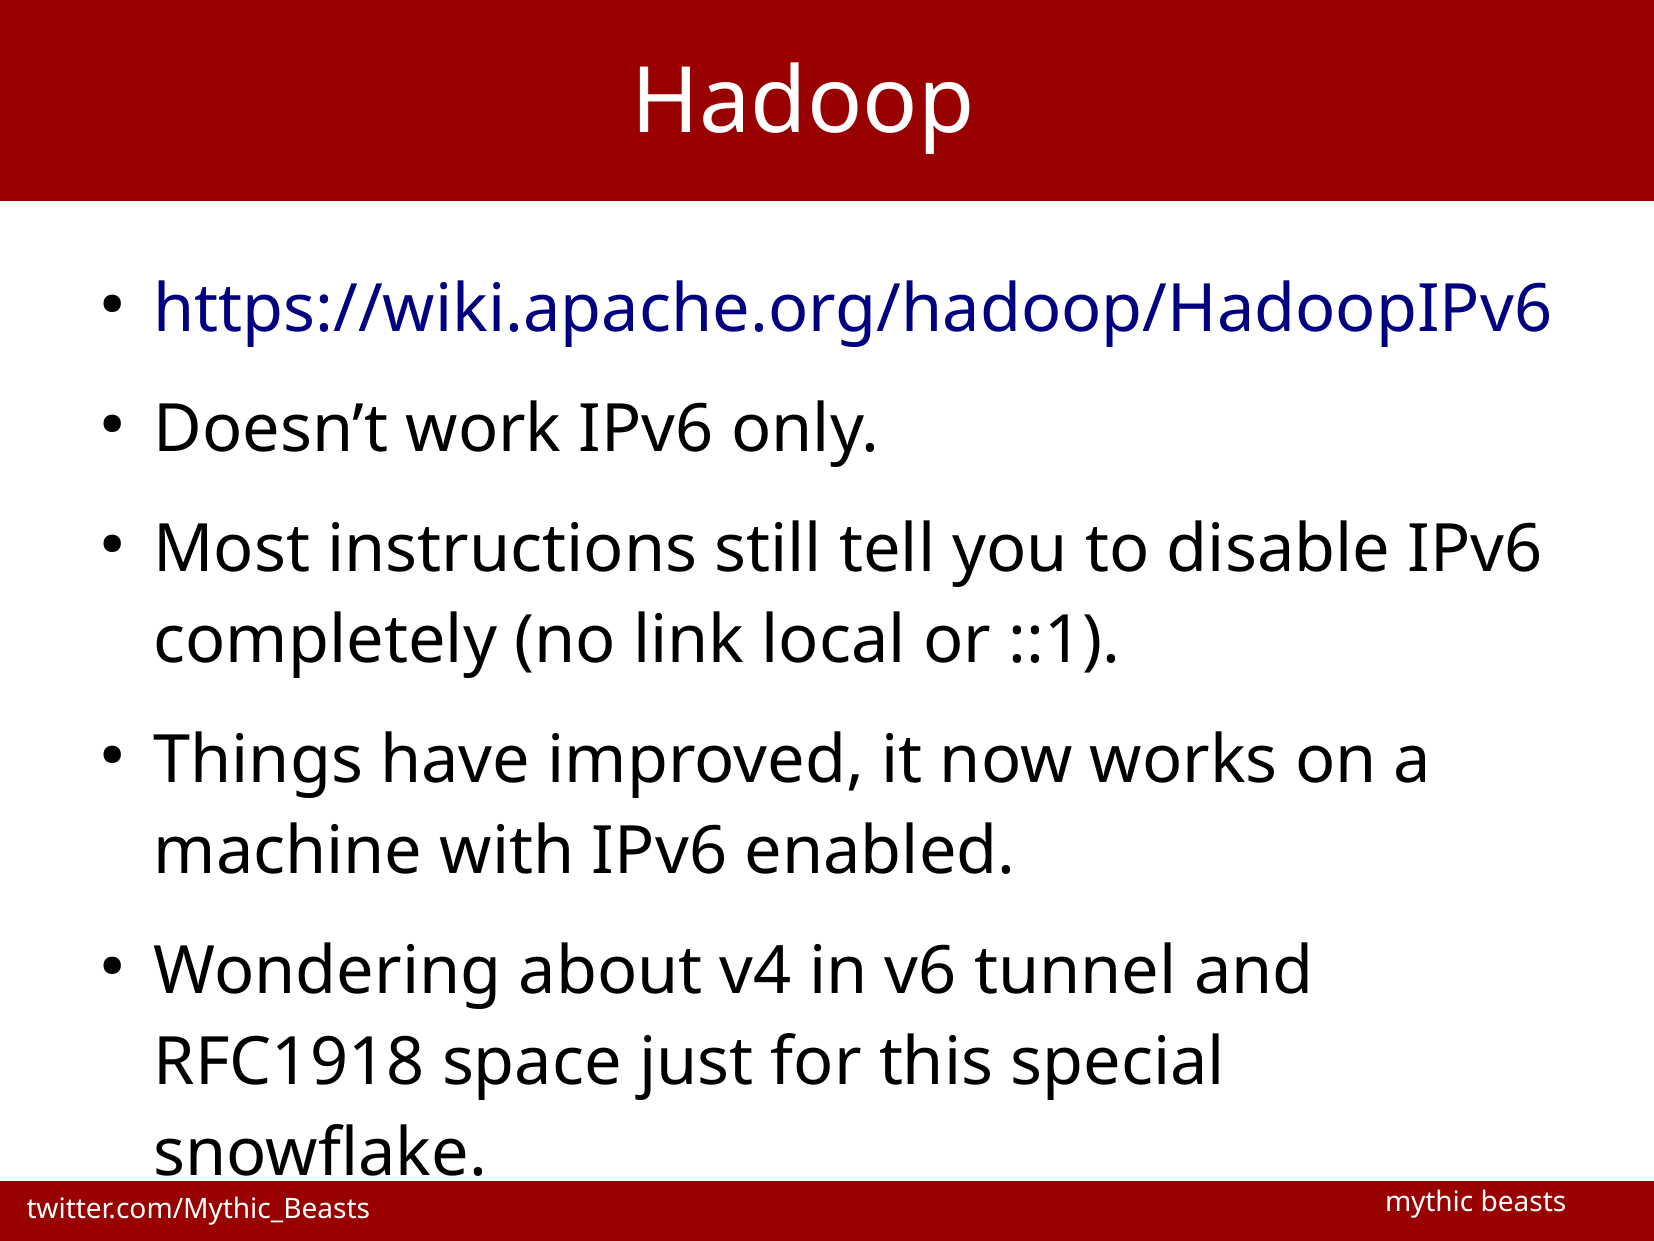

# Hadoop
https://wiki.apache.org/hadoop/HadoopIPv6
Doesn’t work IPv6 only.
Most instructions still tell you to disable IPv6 completely (no link local or ::1).
Things have improved, it now works on a machine with IPv6 enabled.
Wondering about v4 in v6 tunnel and RFC1918 space just for this special snowflake.